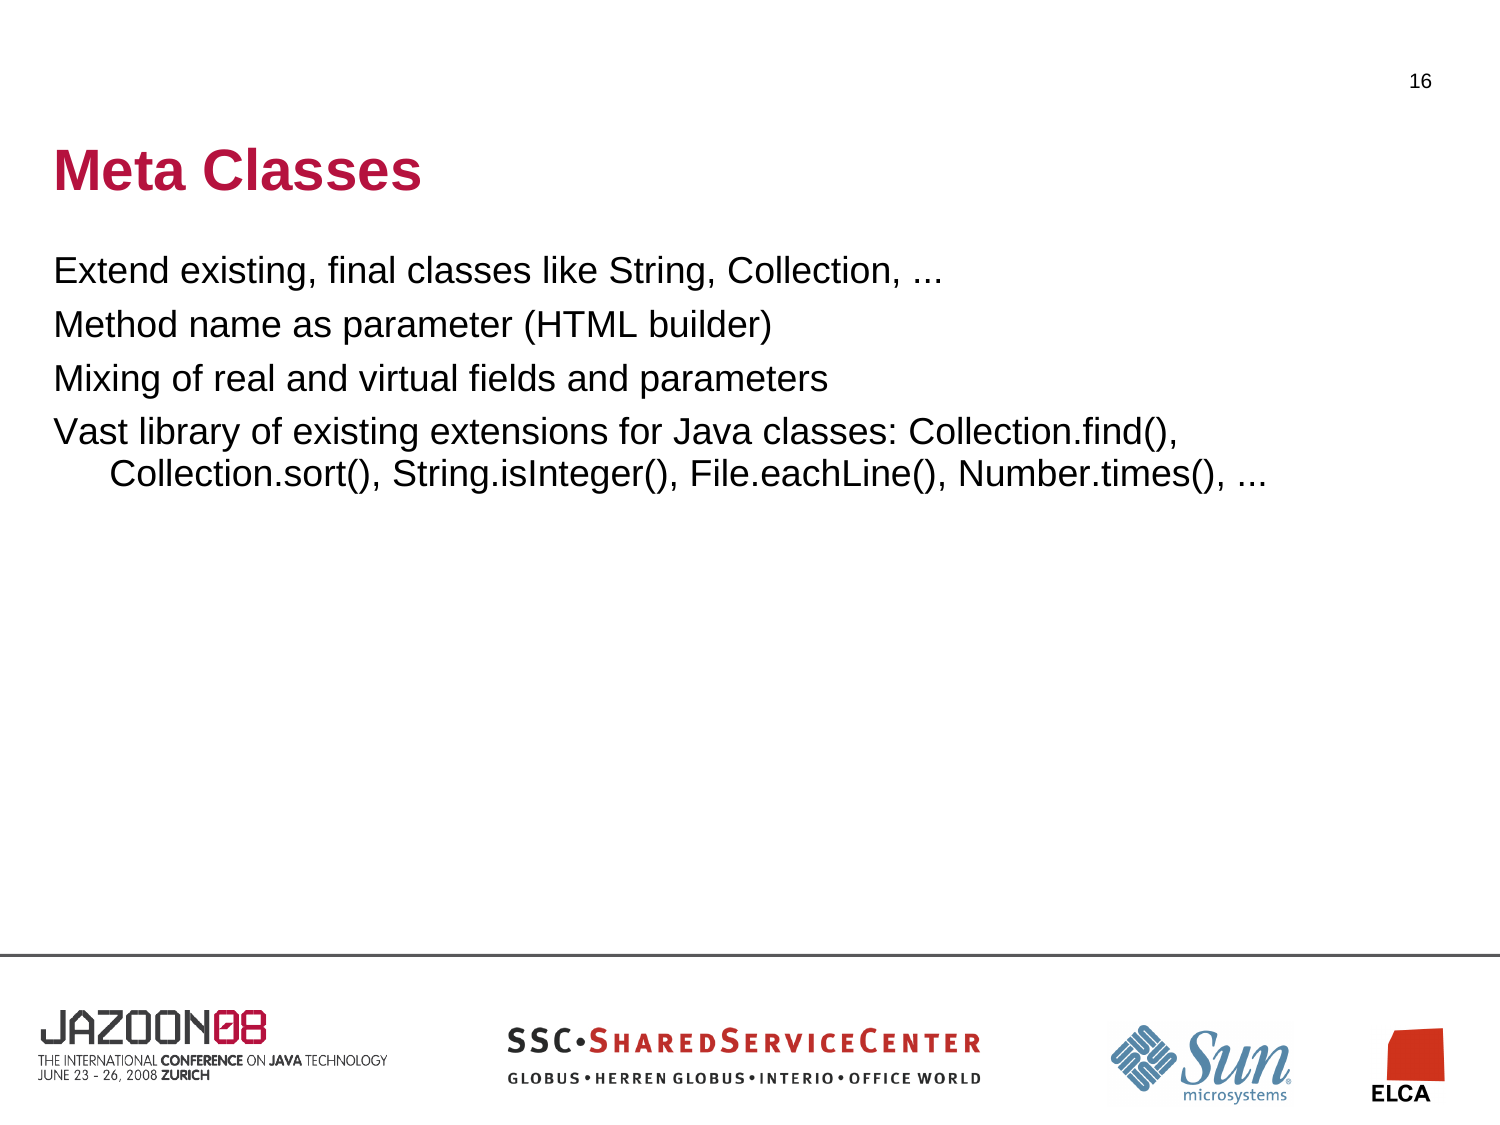

16
# Meta Classes
Extend existing, final classes like String, Collection, ...
Method name as parameter (HTML builder)
Mixing of real and virtual fields and parameters
Vast library of existing extensions for Java classes: Collection.find(), Collection.sort(), String.isInteger(), File.eachLine(), Number.times(), ...